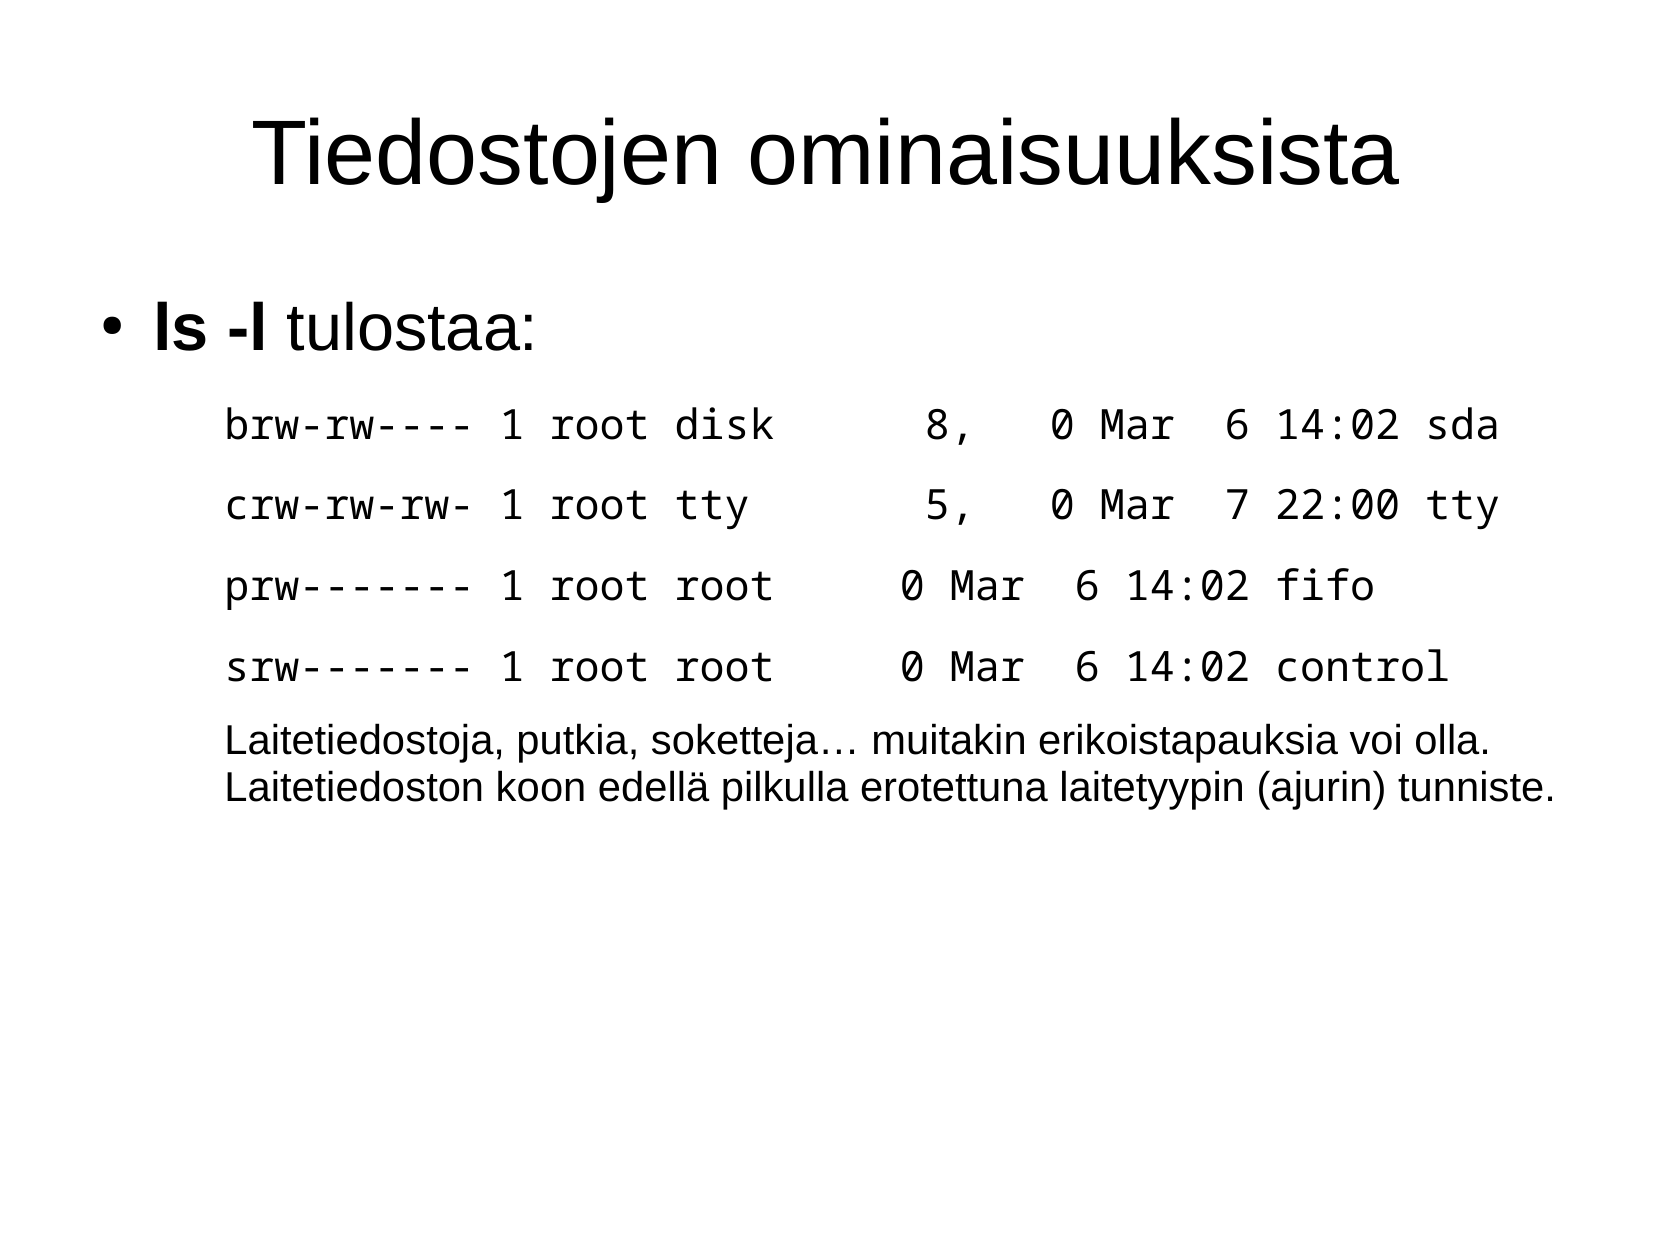

# Tiedostojen ominaisuuksista
ls -l tulostaa:
brw-rw---- 1 root disk 8, 0 Mar 6 14:02 sda
crw-rw-rw- 1 root tty 5, 0 Mar 7 22:00 tty
prw------- 1 root root 0 Mar 6 14:02 fifo
srw------- 1 root root 0 Mar 6 14:02 control
Laitetiedostoja, putkia, soketteja… muitakin erikoistapauksia voi olla. Laitetiedoston koon edellä pilkulla erotettuna laitetyypin (ajurin) tunniste.